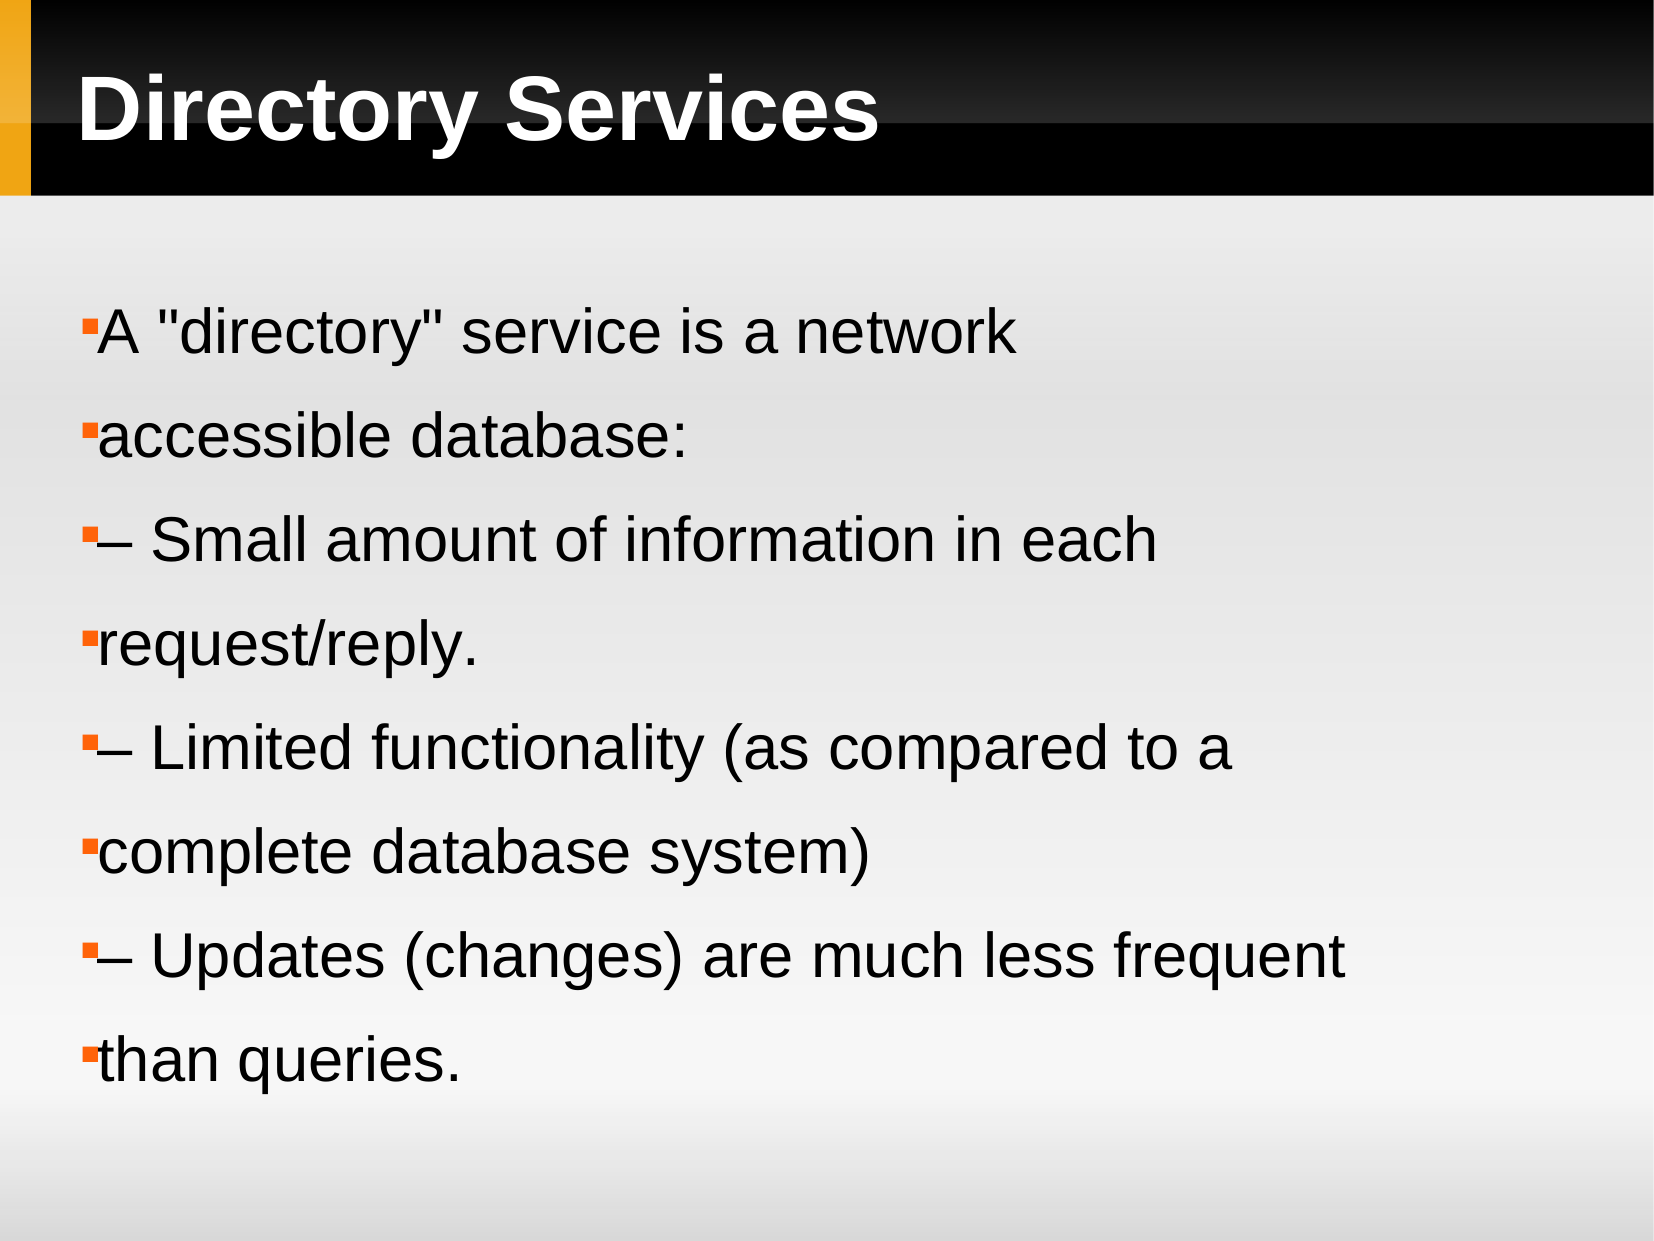

# Directory Services
A "directory" service is a network
accessible database:
– Small amount of information in each
request/reply.
– Limited functionality (as compared to a
complete database system)
– Updates (changes) are much less frequent
than queries.